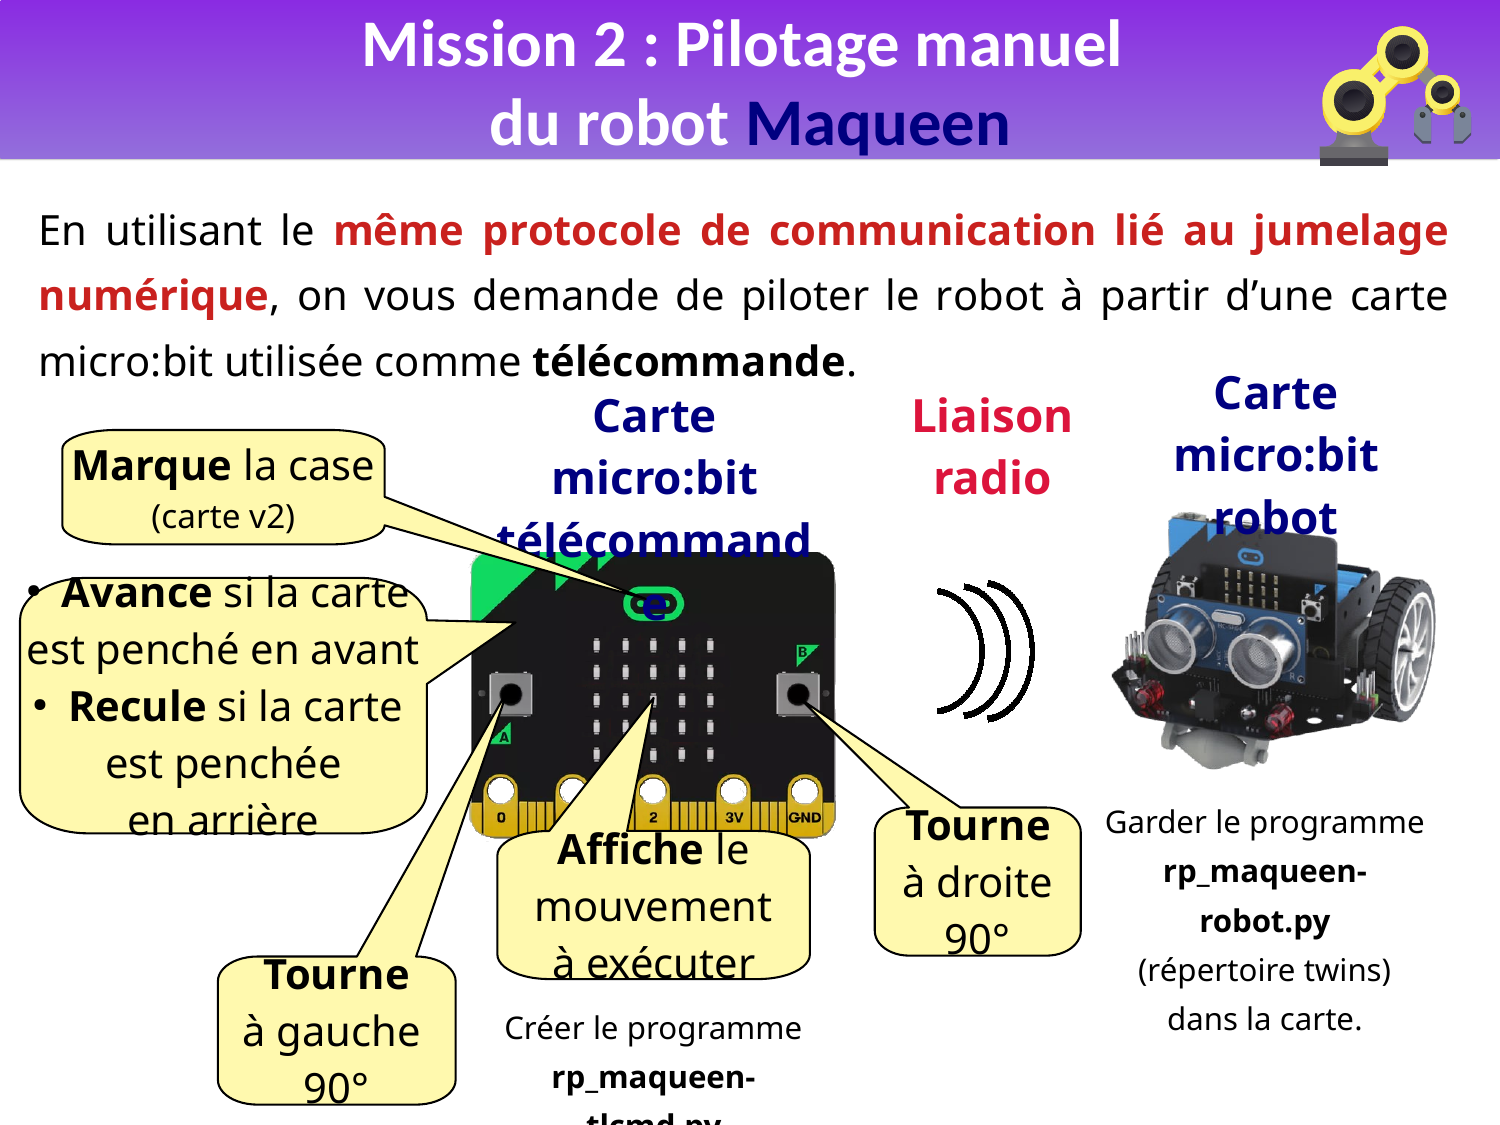

Mission 2 : Pilotage manuel
du robot Maqueen
En utilisant le même protocole de communication lié au jumelage numérique, on vous demande de piloter le robot à partir d’une carte micro:bit utilisée comme télécommande.
Carte micro:bit robot
Carte micro:bit télécommande
Liaison
radio
Marque la case
(carte v2)
Avance si la carte
est penché en avant
Recule si la carte
est penchée
en arrière
Garder le programme rp_maqueen-robot.py
(répertoire twins)
dans la carte.
Tourne
à droite
90°
Affiche le
 mouvement
à exécuter
Tourne
à gauche
90°
Créer le programme rp_maqueen-tlcmd.py